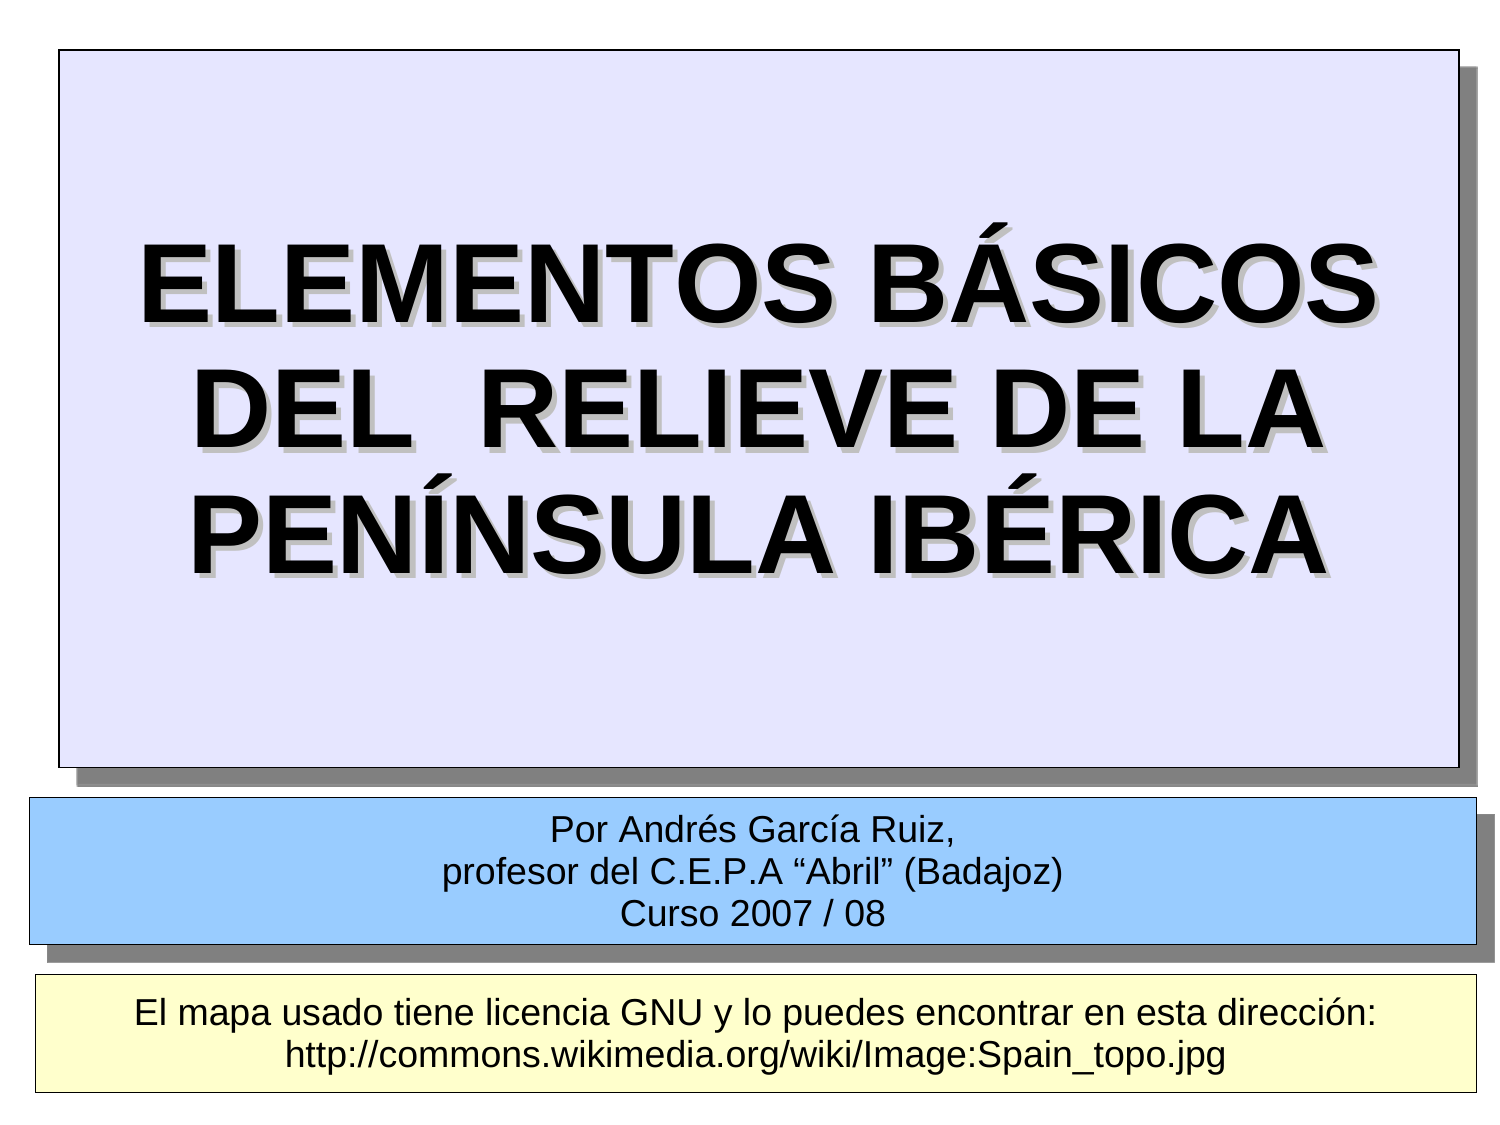

ELEMENTOS BÁSICOS DEL RELIEVE DE LA PENÍNSULA IBÉRICA
Por Andrés García Ruiz,
profesor del C.E.P.A “Abril” (Badajoz)
Curso 2007 / 08
El mapa usado tiene licencia GNU y lo puedes encontrar en esta dirección:
http://commons.wikimedia.org/wiki/Image:Spain_topo.jpg